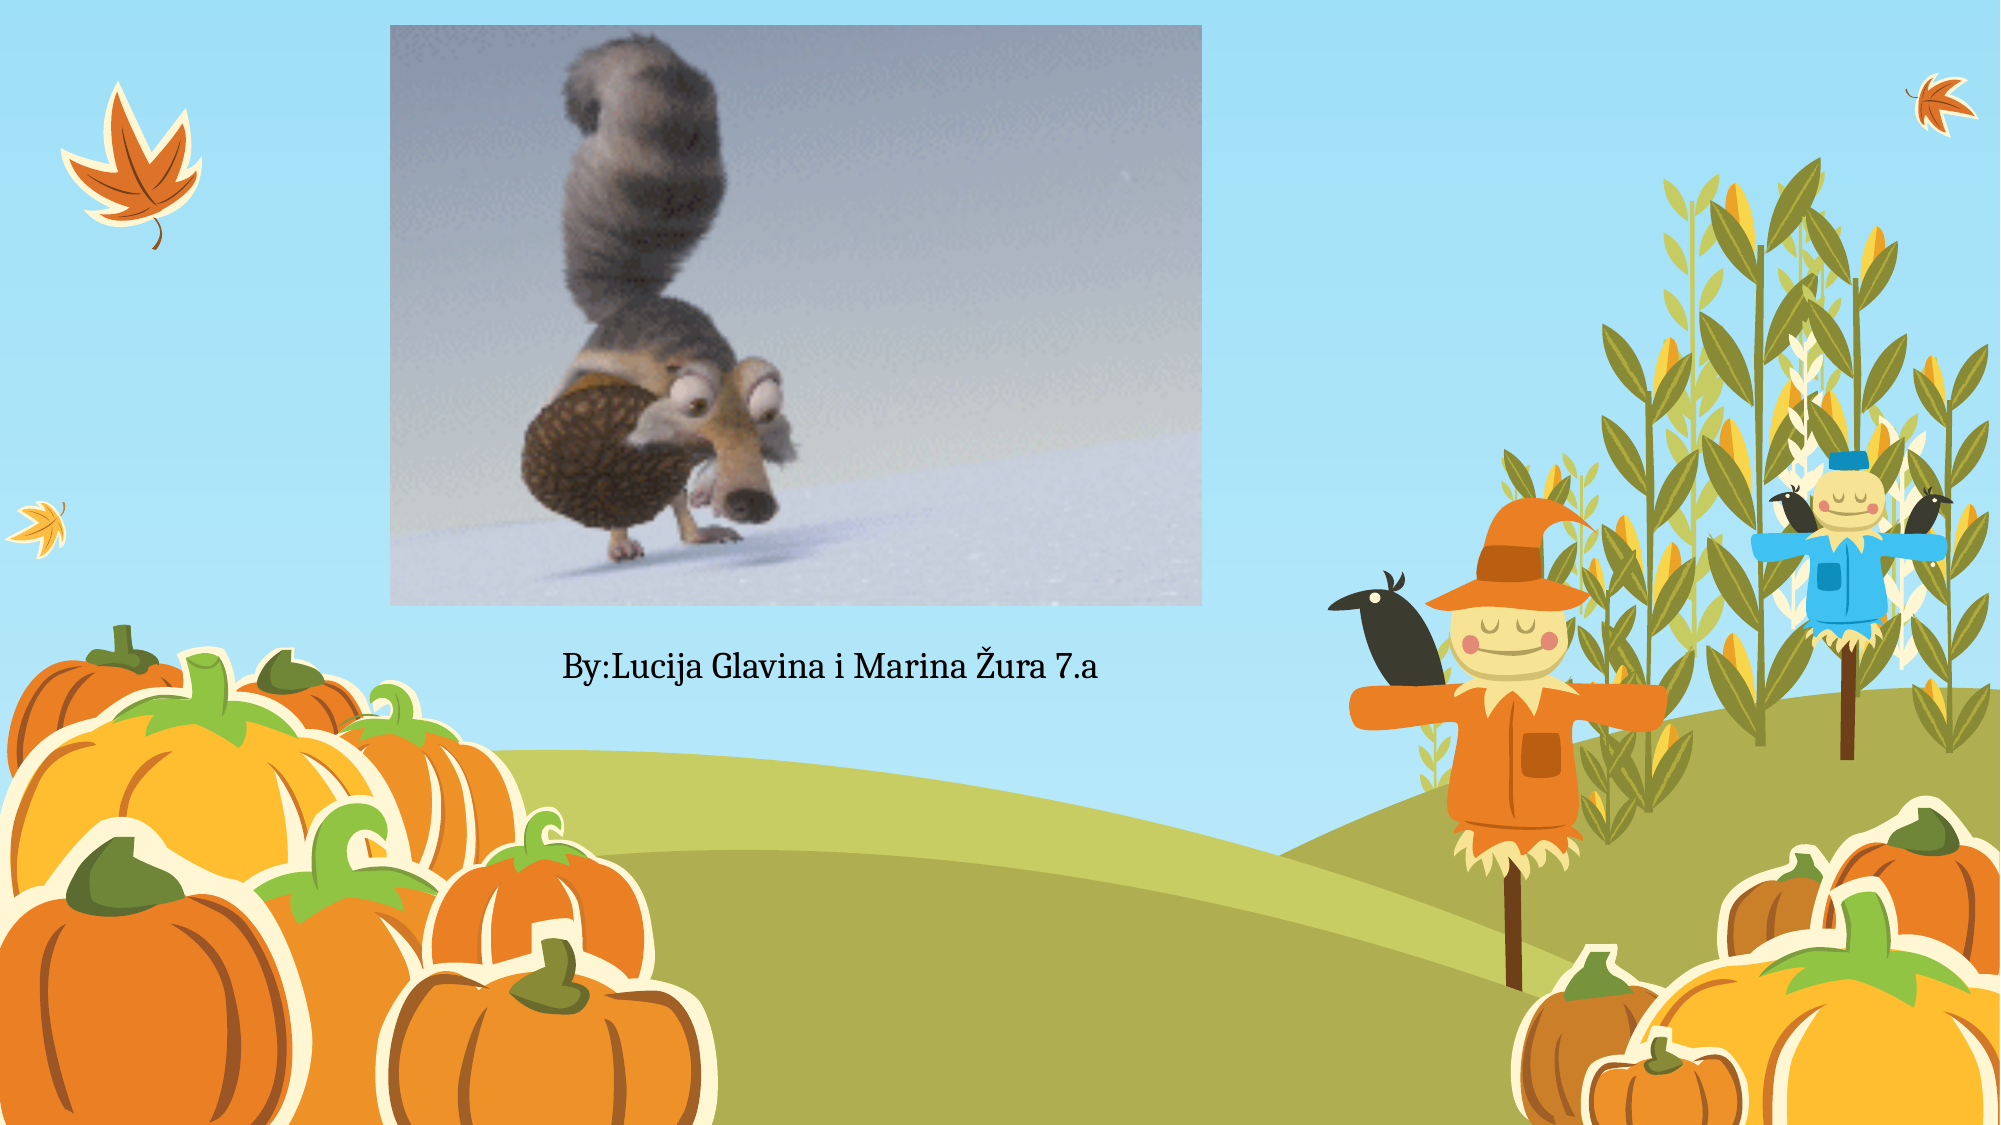

# By:Lucija Glavina i Marina Žura 7.a